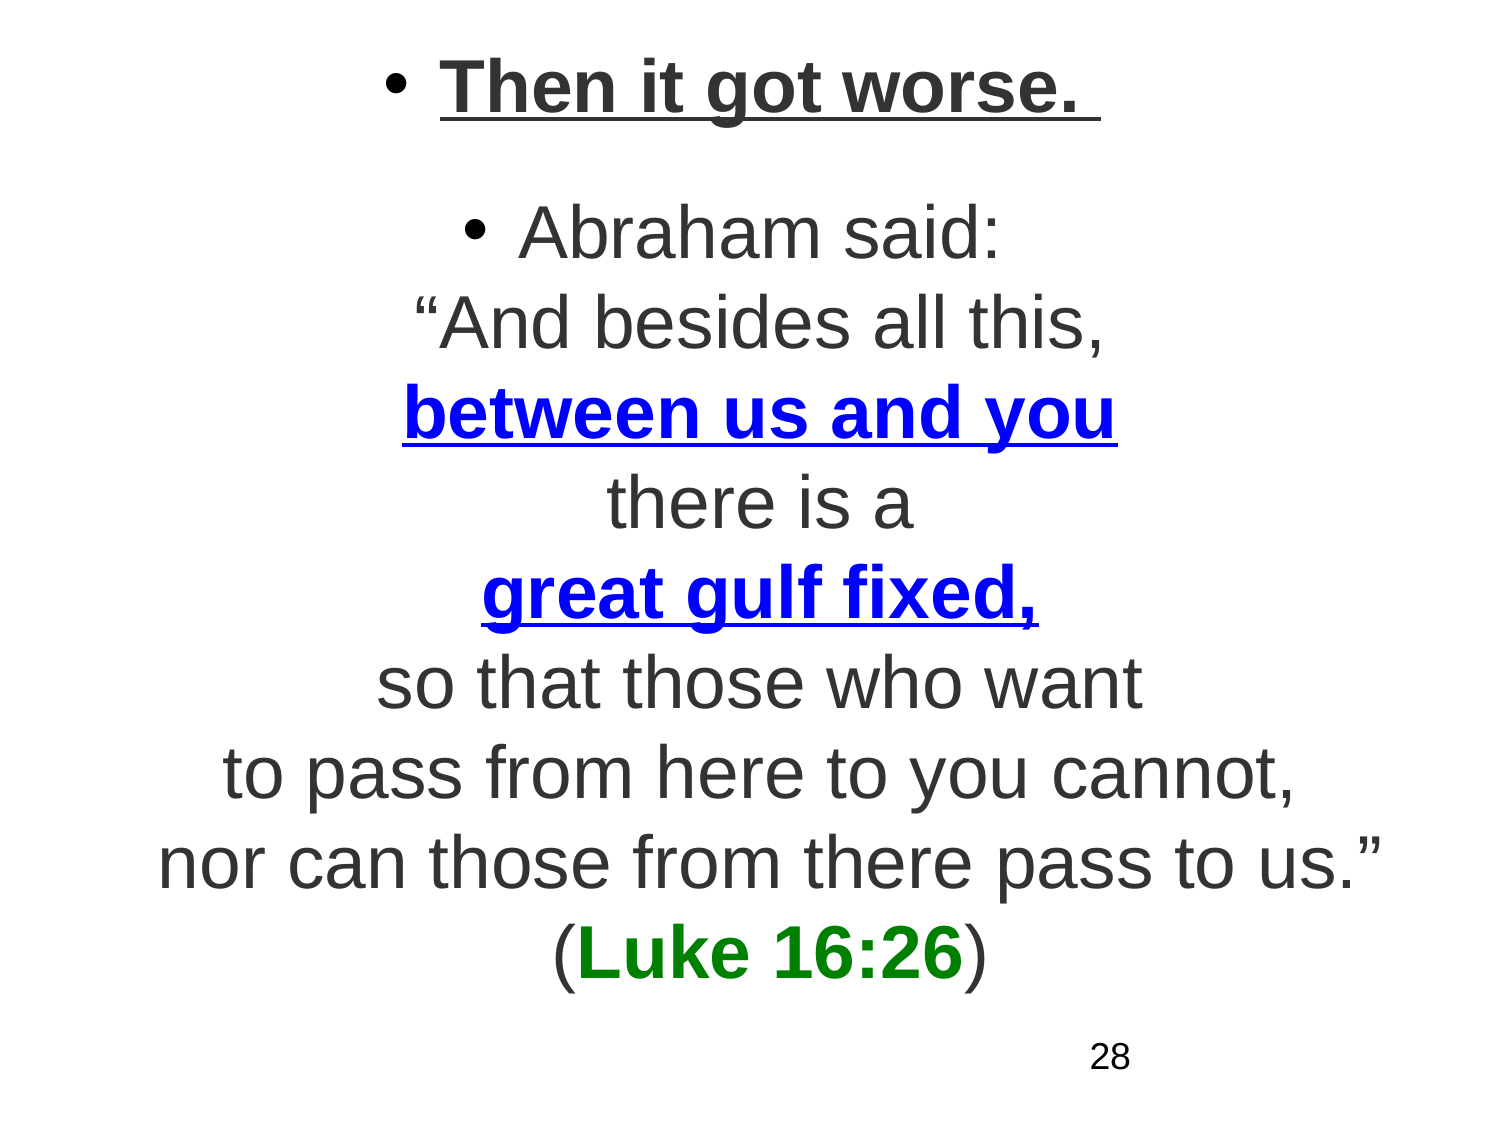

# Then it got worse.
Abraham said:
“And besides all this,
between us and you
there is a
great gulf fixed,
so that those who want
to pass from here to you cannot,
nor can those from there pass to us.”
(Luke 16:26)
28